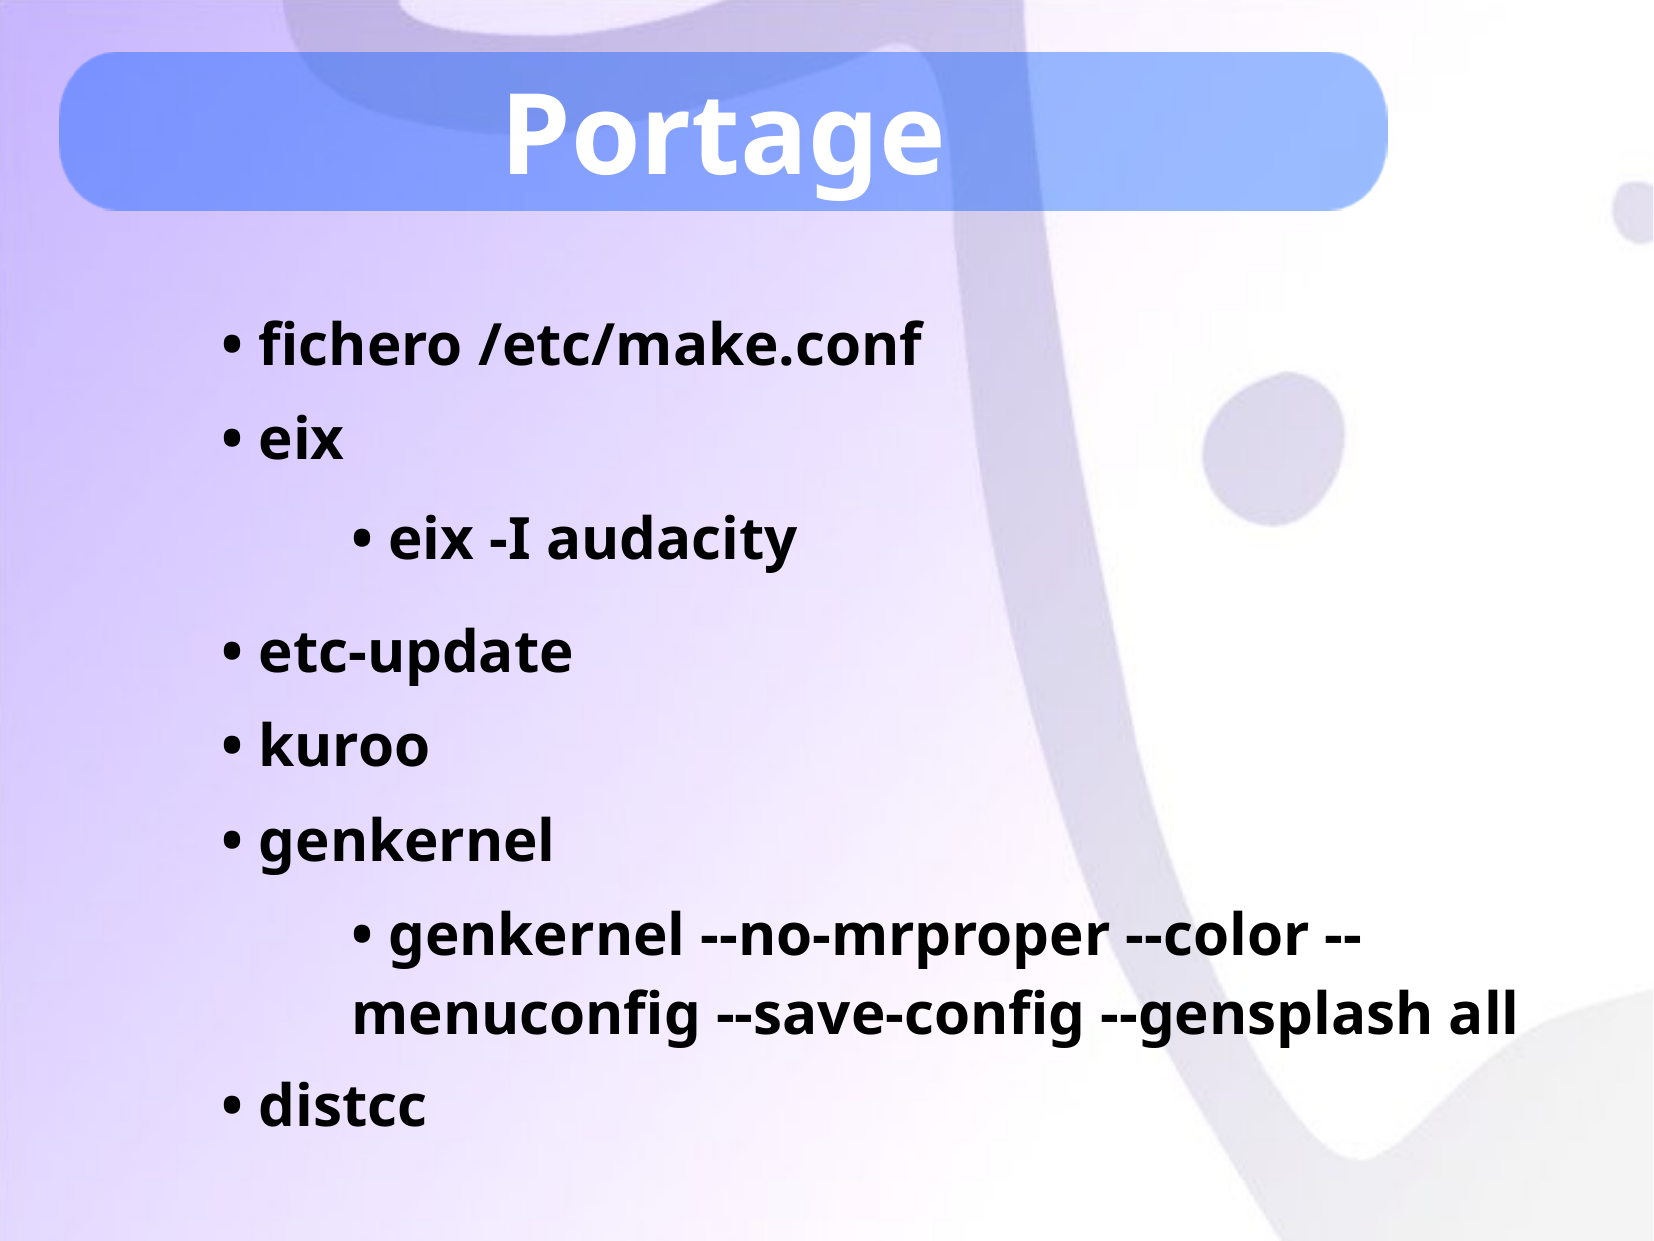

Portage
• fichero /etc/make.conf
• eix
• eix -I audacity
• etc-update
• kuroo
• genkernel
• genkernel --no-mrproper --color --menuconfig --save-config --gensplash all
• distcc